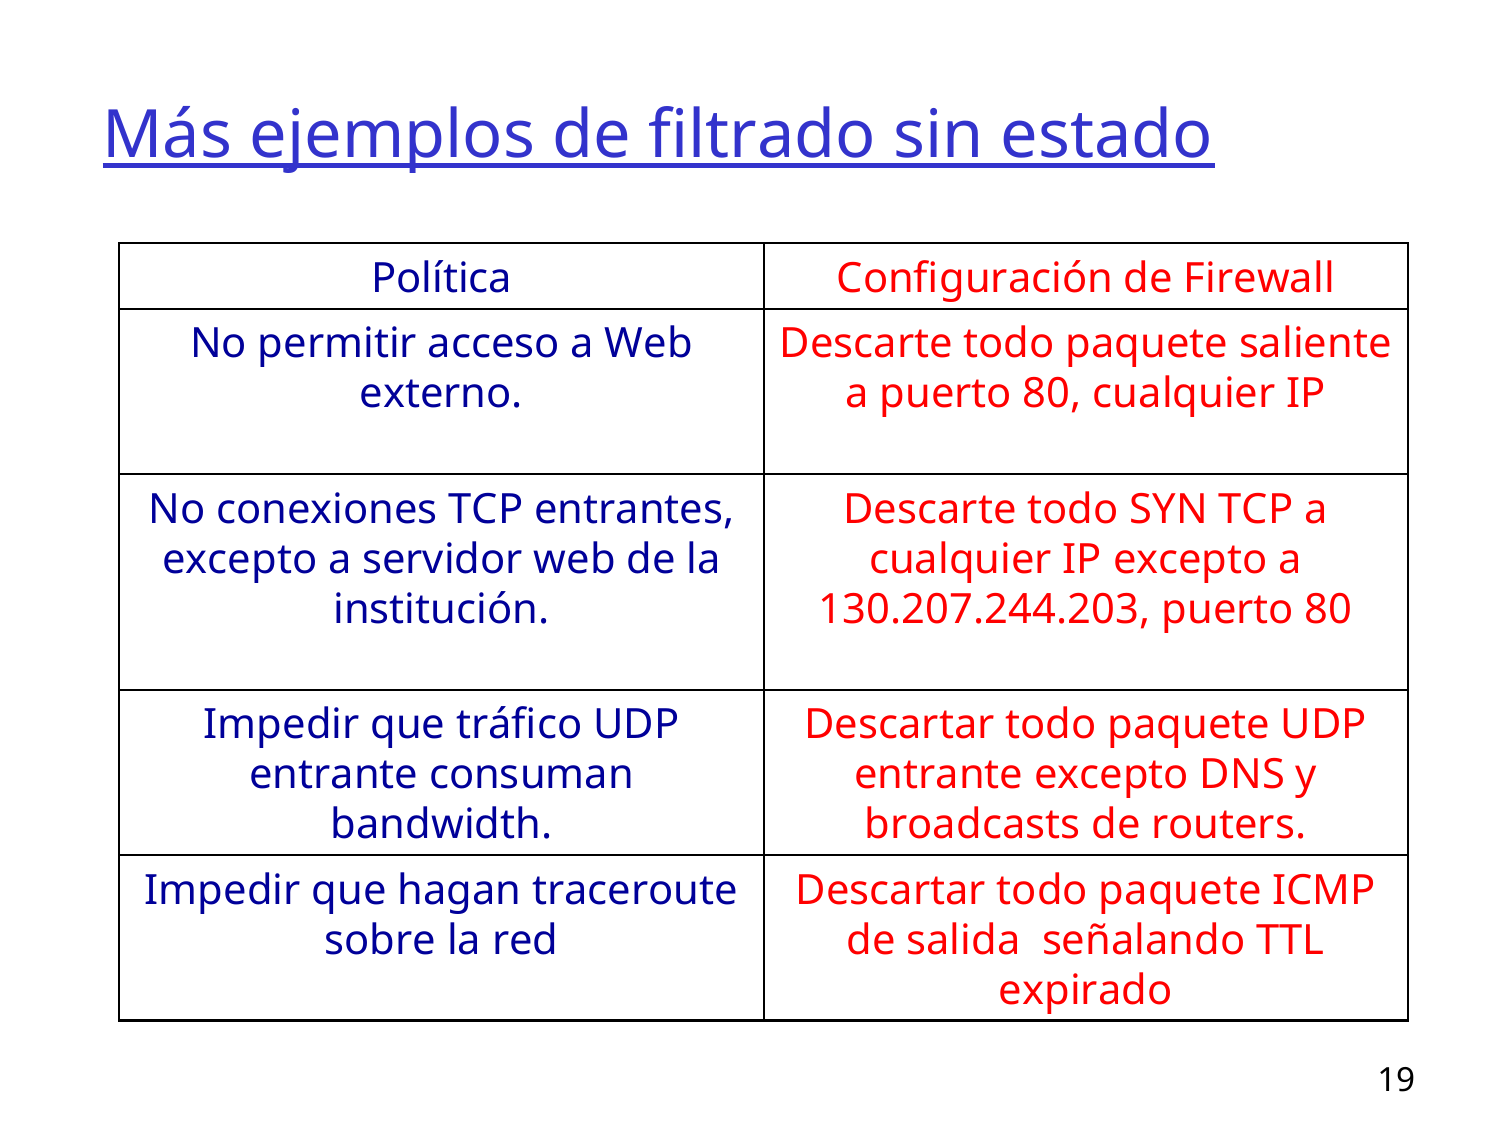

# Más ejemplos de filtrado sin estado
| Política | Configuración de Firewall |
| --- | --- |
| No permitir acceso a Web externo. | Descarte todo paquete saliente a puerto 80, cualquier IP |
| No conexiones TCP entrantes, excepto a servidor web de la institución. | Descarte todo SYN TCP a cualquier IP excepto a 130.207.244.203, puerto 80 |
| Impedir que tráfico UDP entrante consuman bandwidth. | Descartar todo paquete UDP entrante excepto DNS y broadcasts de routers. |
| Impedir que hagan traceroute sobre la red | Descartar todo paquete ICMP de salida señalando TTL expirado |
19